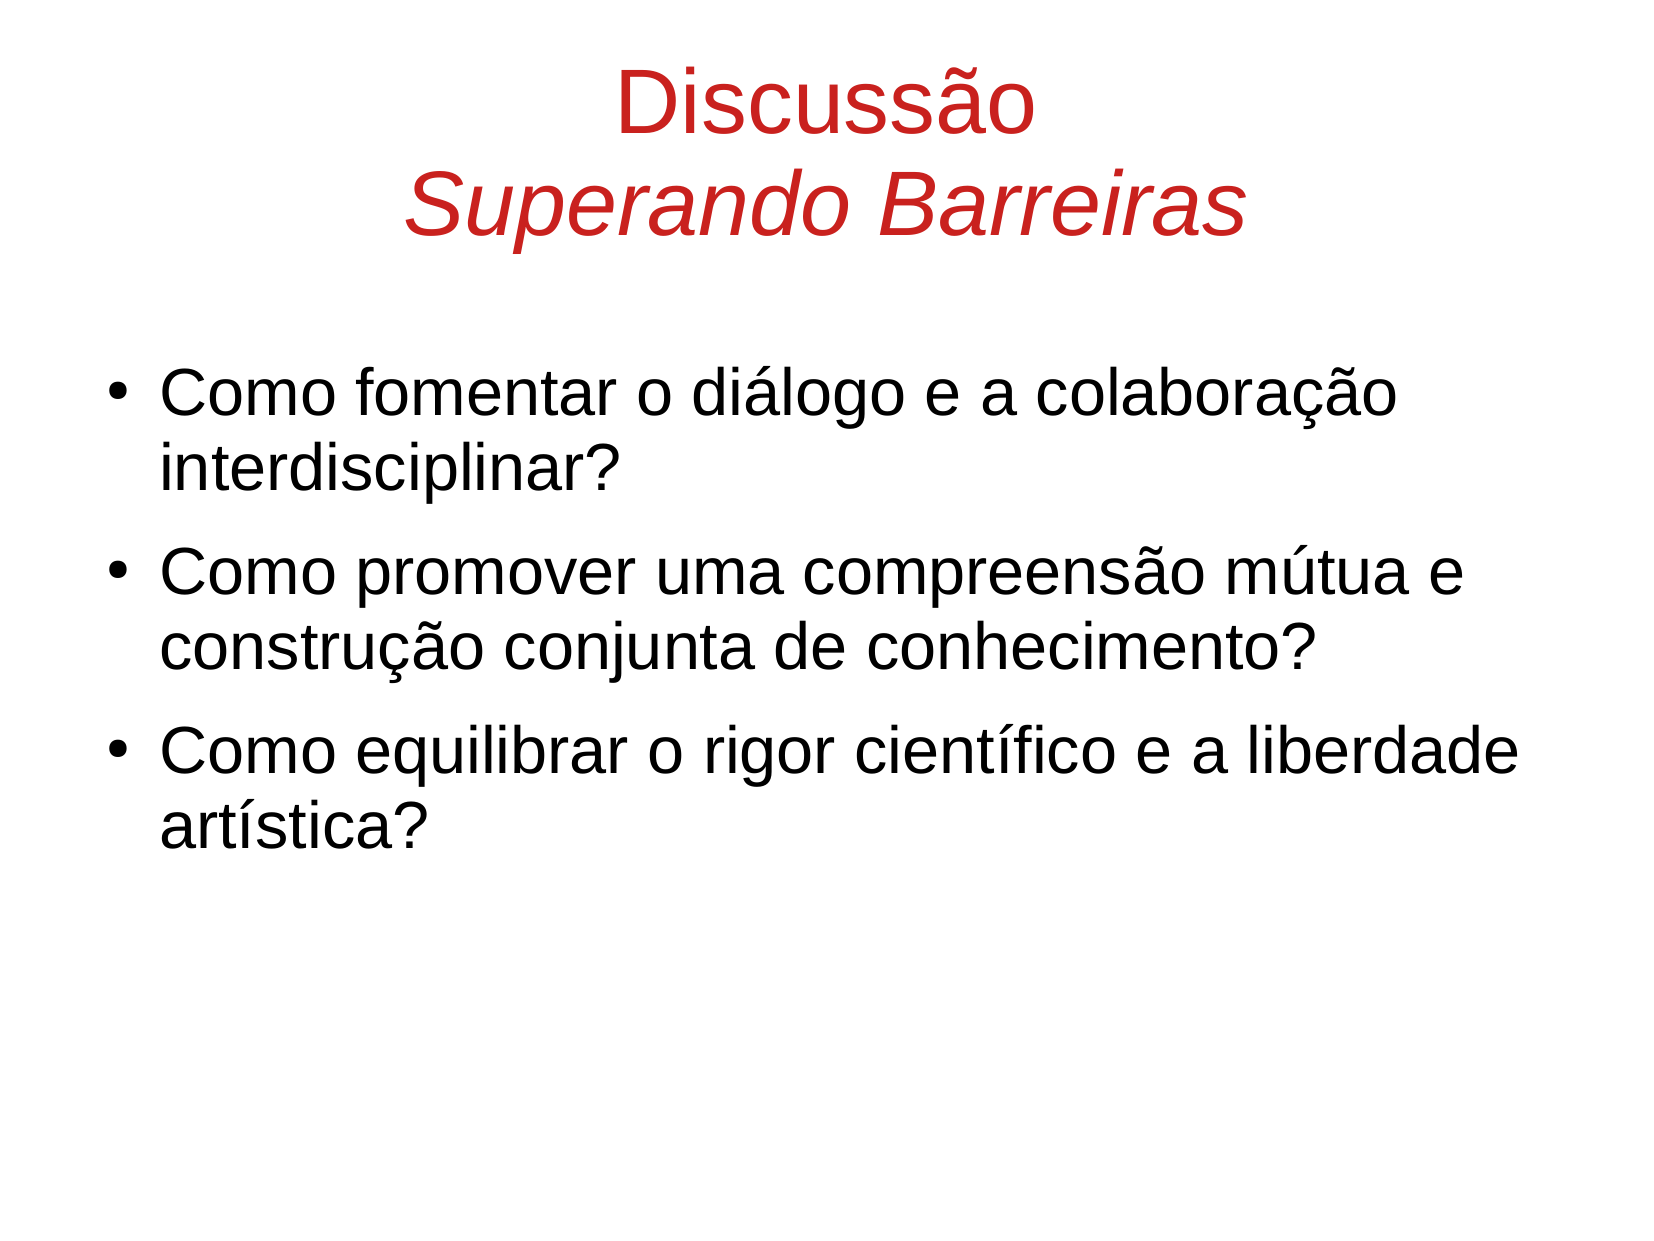

# Discussão Superando Barreiras
Como fomentar o diálogo e a colaboração interdisciplinar?
Como promover uma compreensão mútua e construção conjunta de conhecimento?
Como equilibrar o rigor científico e a liberdade artística?